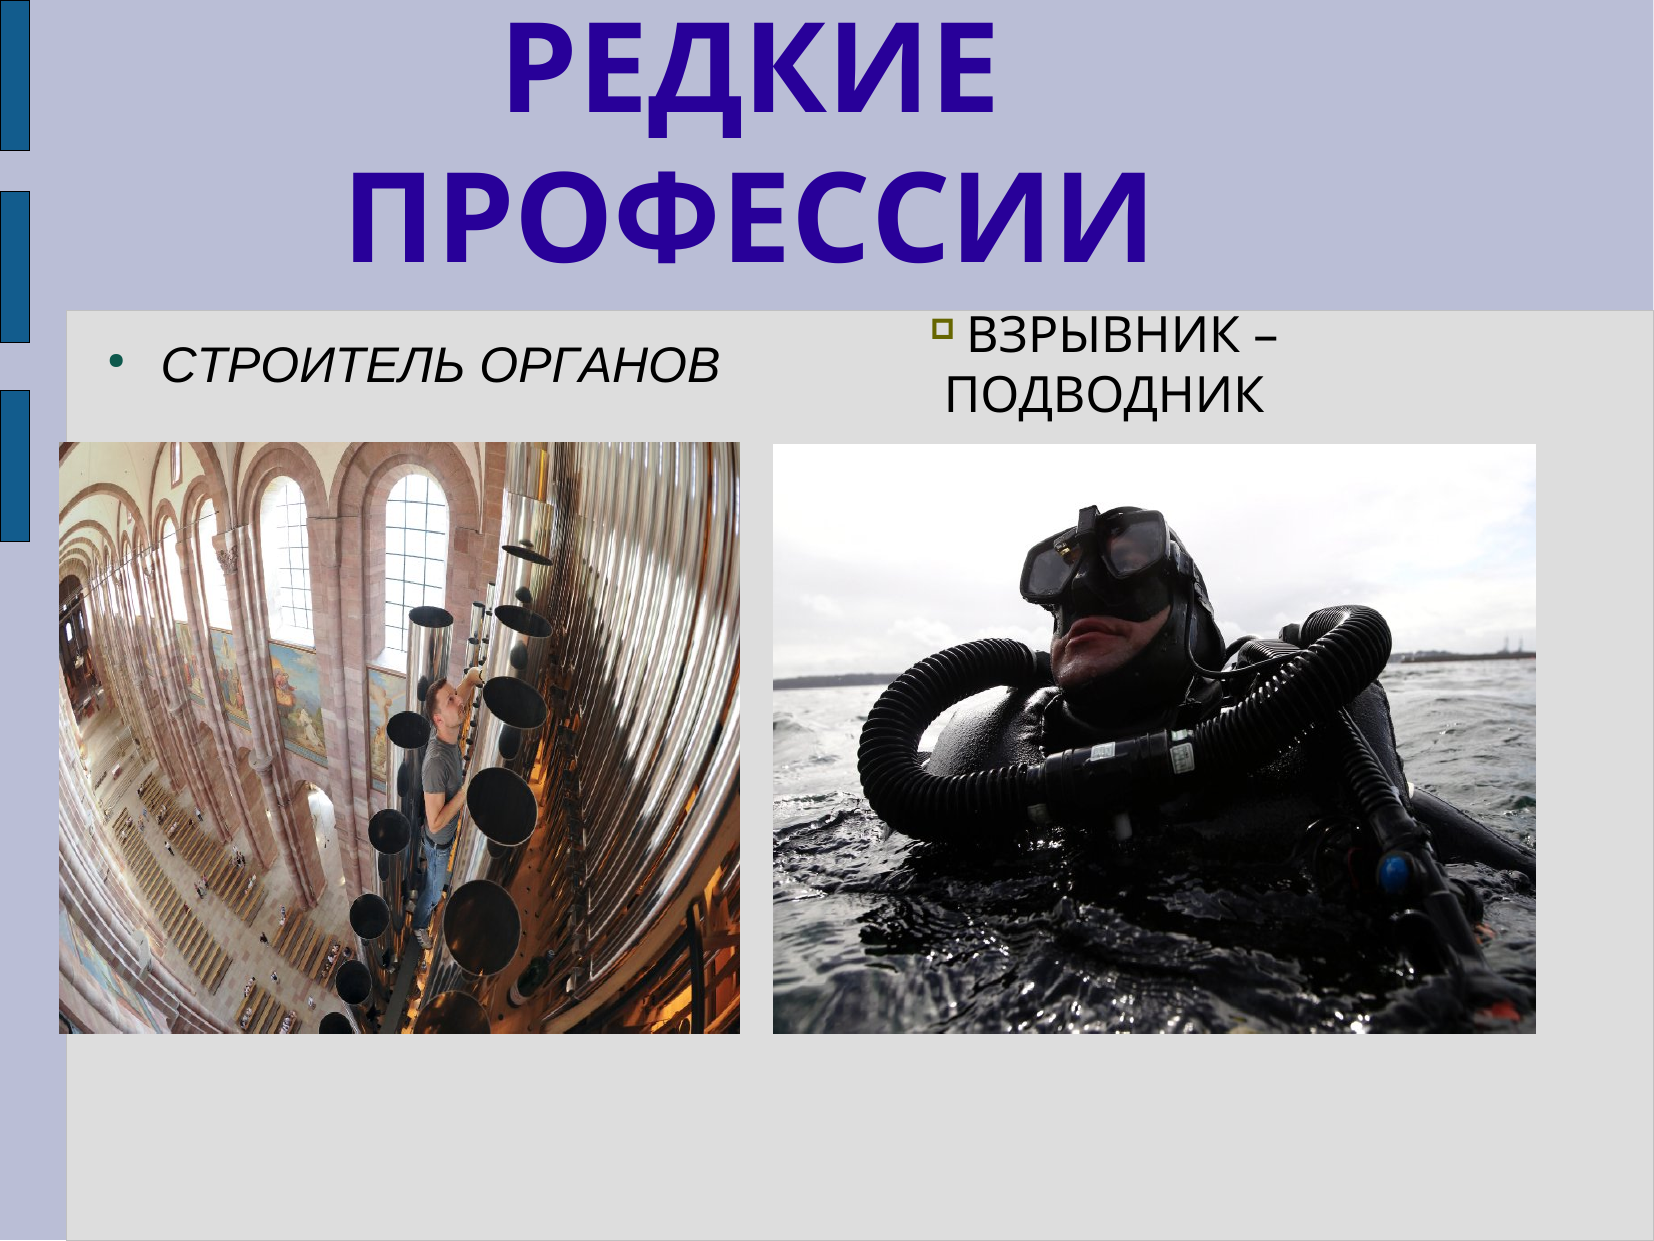

# РЕДКИЕ ПРОФЕССИИ
 ВЗРЫВНИК – ПОДВОДНИК
СТРОИТЕЛЬ ОРГАНОВ